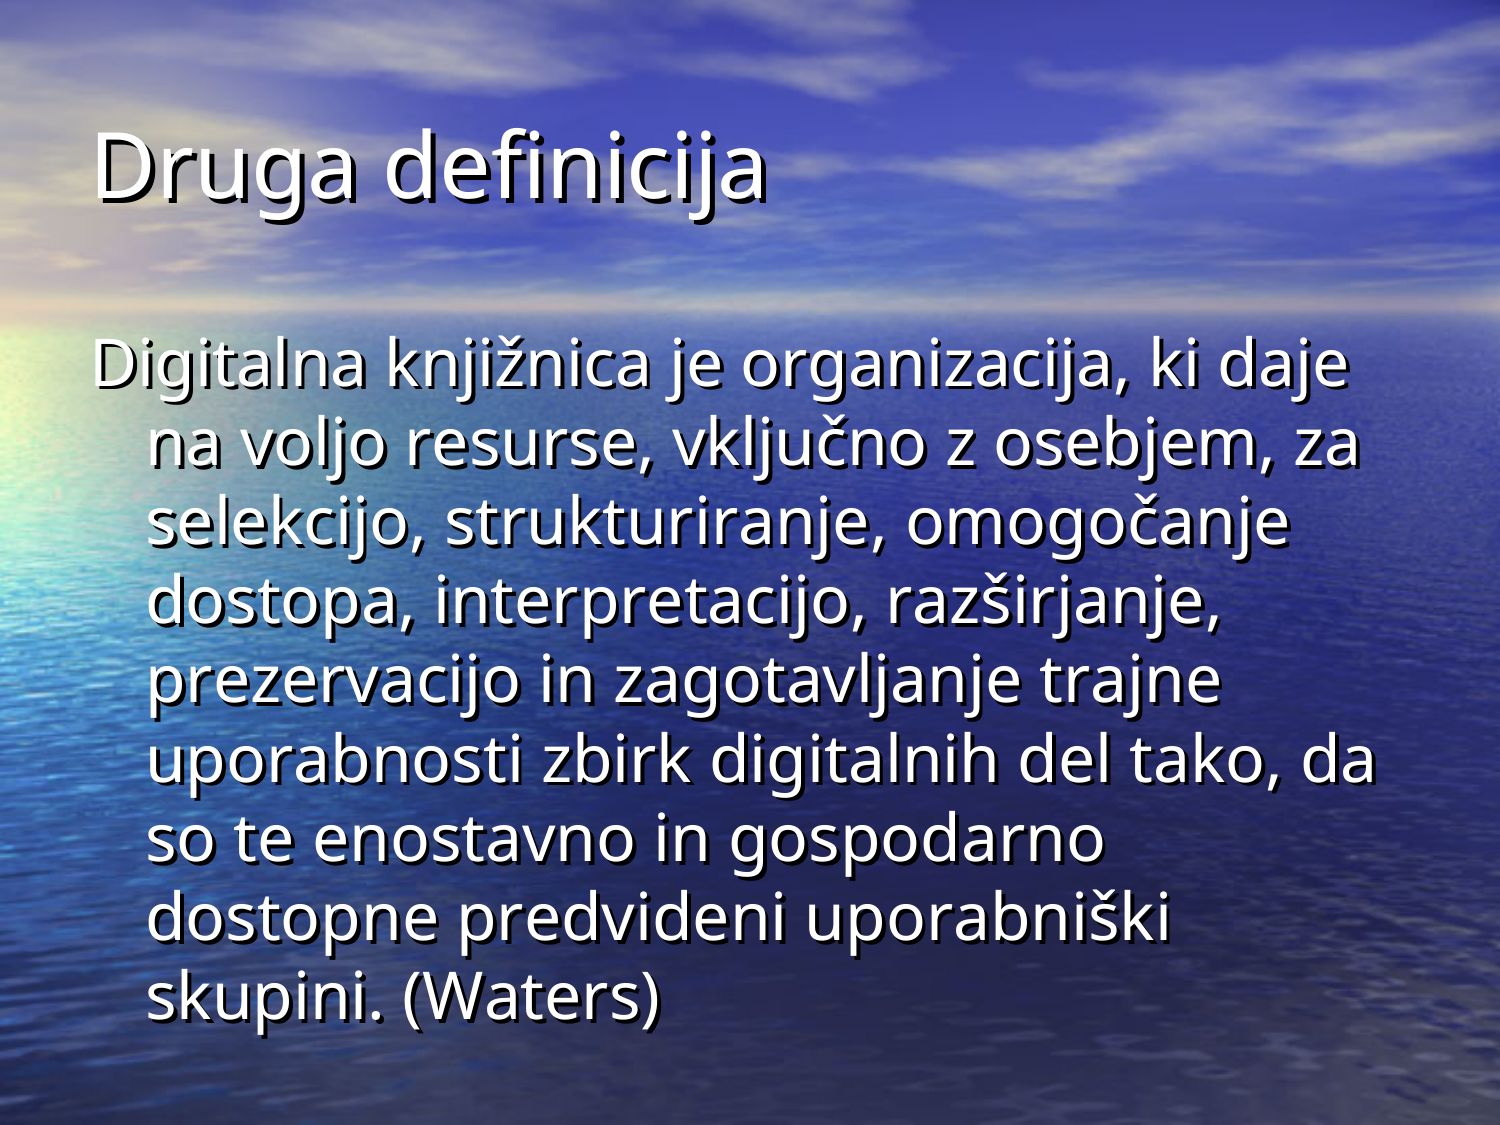

# Druga definicija
Digitalna knjižnica je organizacija, ki daje na voljo resurse, vključno z osebjem, za selekcijo, strukturiranje, omogočanje dostopa, interpretacijo, razširjanje, prezervacijo in zagotavljanje trajne uporabnosti zbirk digitalnih del tako, da so te enostavno in gospodarno dostopne predvideni uporabniški skupini. (Waters)